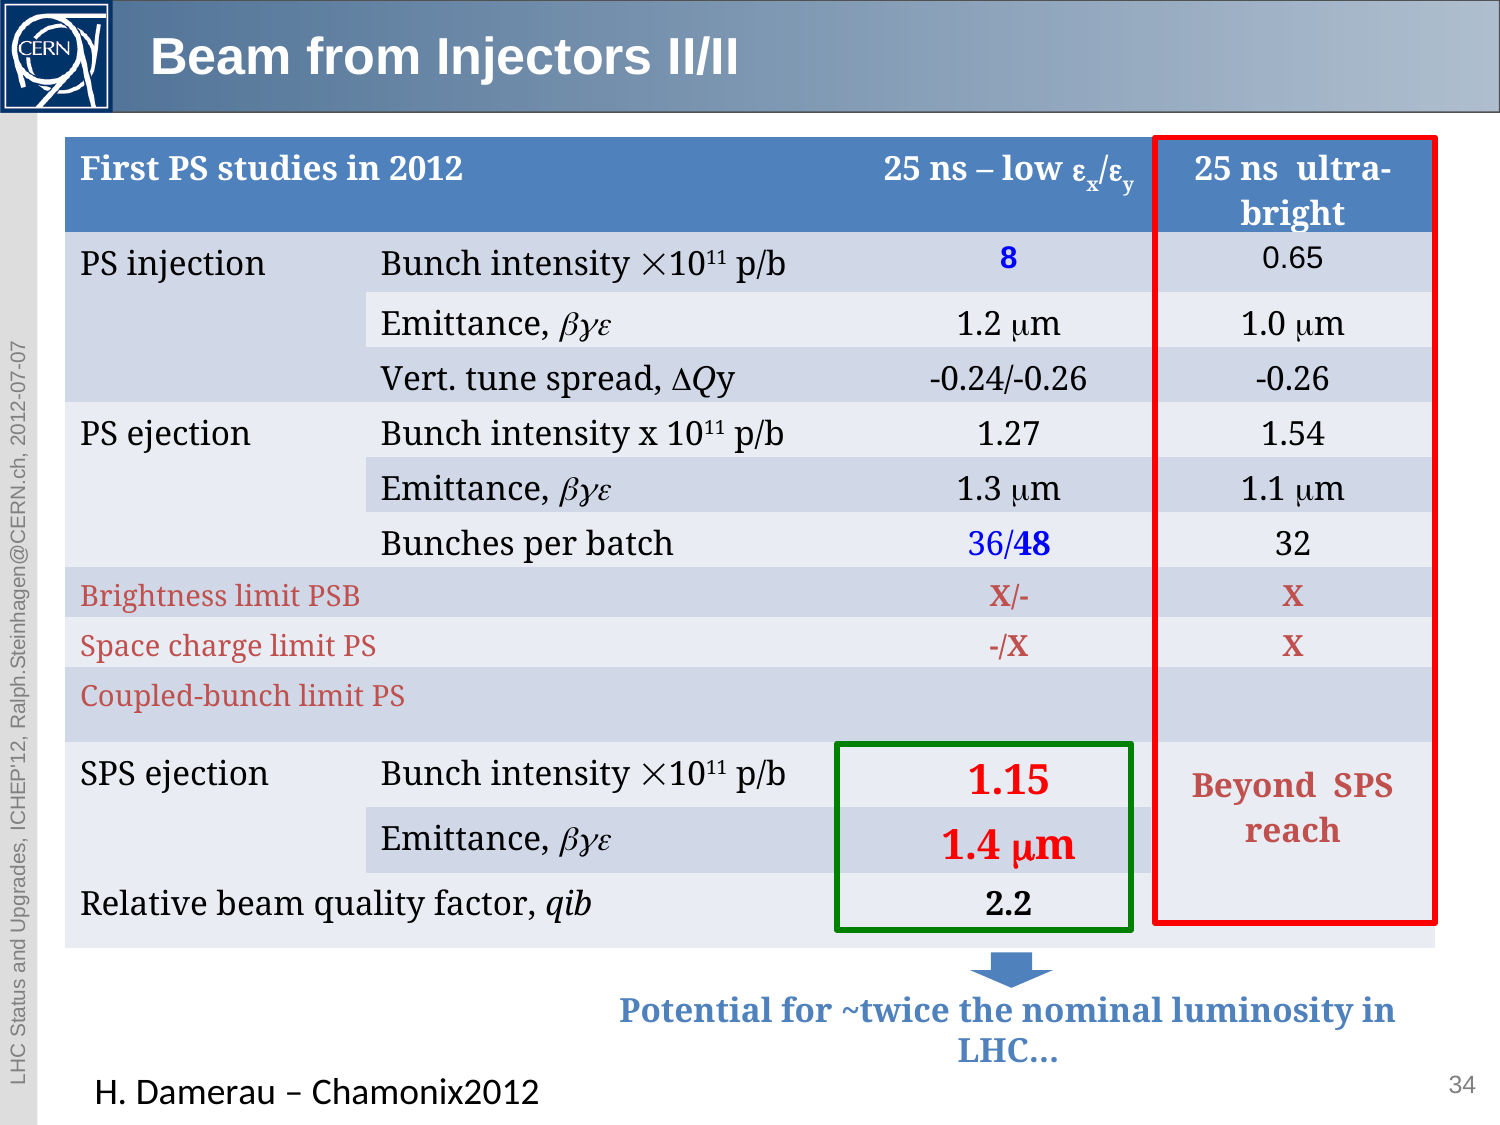

# Beam from Injectors II/II
| First PS studies in 2012 | | 25 ns – low ex/ey | 25 ns ultra-bright |
| --- | --- | --- | --- |
| PS injection | Bunch intensity ´1011 p/b | 8 | 0.65 |
| | Emittance, bge | 1.2 mm | 1.0 mm |
| | Vert. tune spread, DQy | -0.24/-0.26 | -0.26 |
| PS ejection | Bunch intensity x 1011 p/b | 1.27 | 1.54 |
| | Emittance, bge | 1.3 mm | 1.1 mm |
| | Bunches per batch | 36/48 | 32 |
| Brightness limit PSB | | X/- | X |
| Space charge limit PS | | -/X | X |
| Coupled-bunch limit PS | | | |
| SPS ejection | Bunch intensity ´1011 p/b | 1.15 | Beyond SPS reach |
| | Emittance, bge | 1.4 mm | |
| Relative beam quality factor, qib | | 2.2 | |
Potential for ~twice the nominal luminosity in LHC…
H. Damerau – Chamonix2012